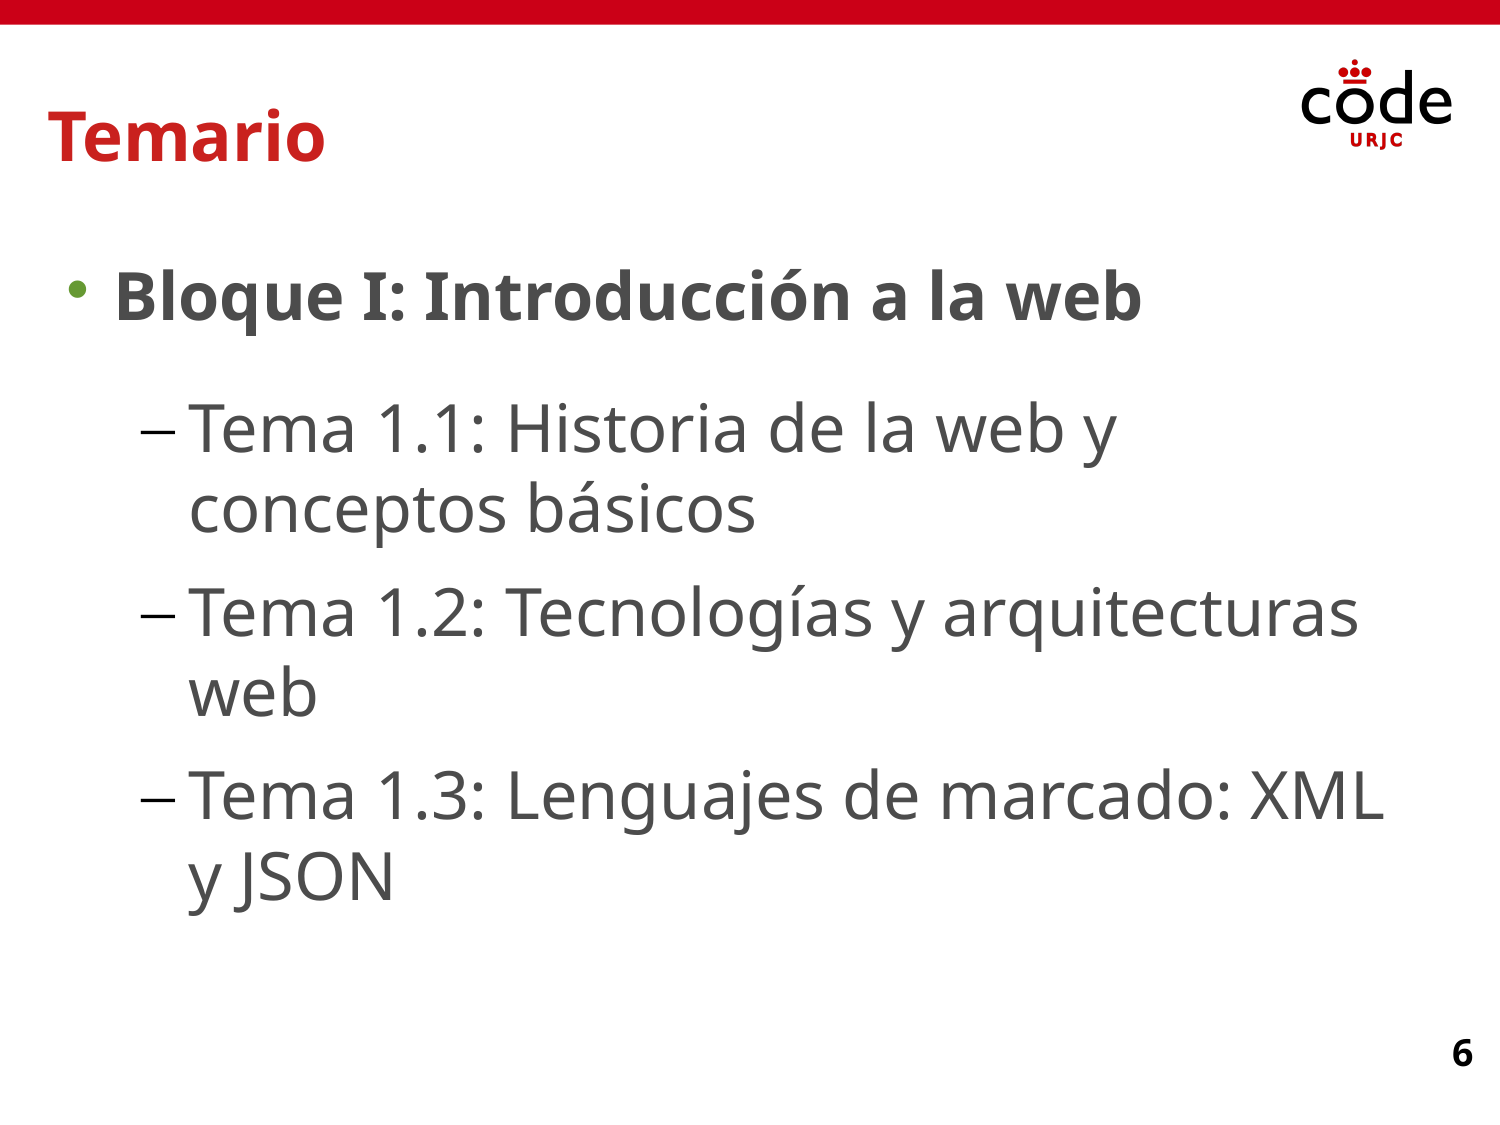

# Temario
Bloque I: Introducción a la web
Tema 1.1: Historia de la web y conceptos básicos
Tema 1.2: Tecnologías y arquitecturas web
Tema 1.3: Lenguajes de marcado: XML y JSON
6